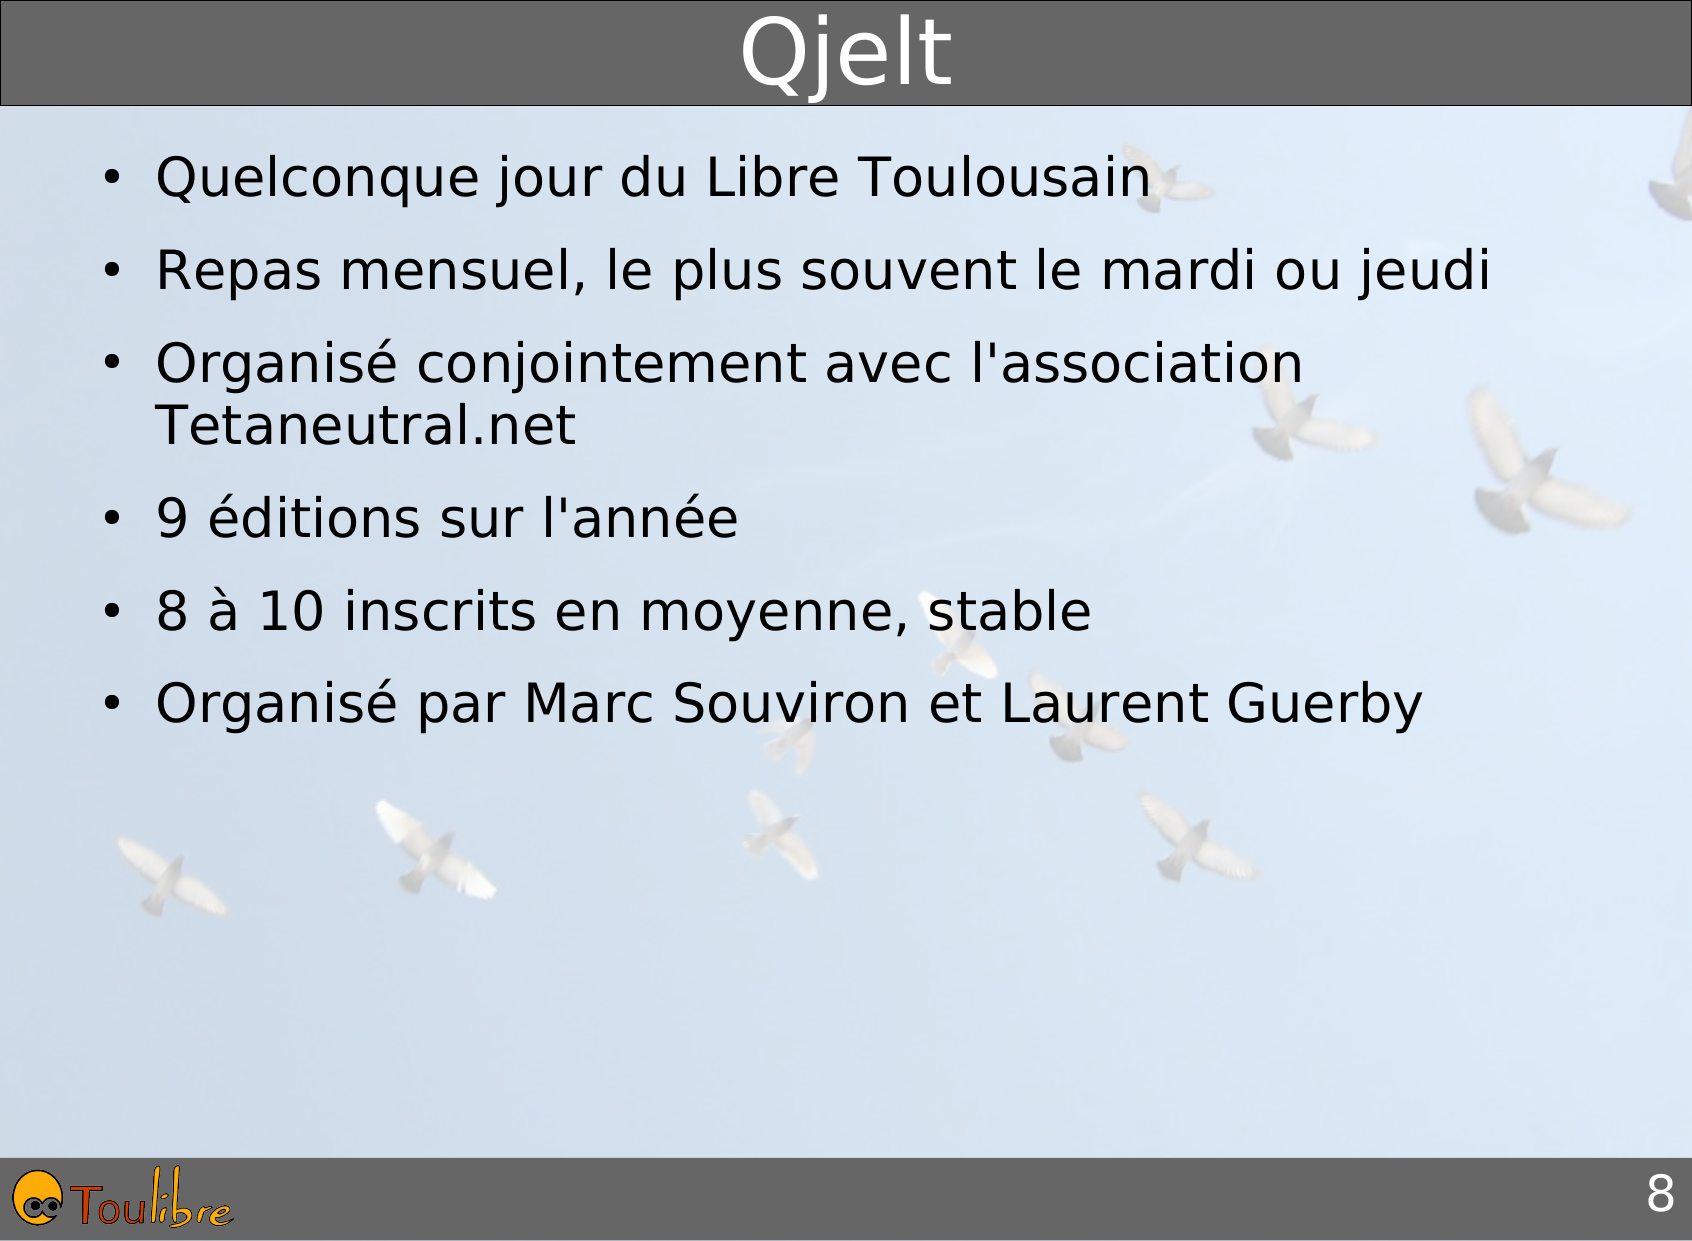

# Qjelt
Quelconque jour du Libre Toulousain
Repas mensuel, le plus souvent le mardi ou jeudi
Organisé conjointement avec l'association Tetaneutral.net
9 éditions sur l'année
8 à 10 inscrits en moyenne, stable
Organisé par Marc Souviron et Laurent Guerby